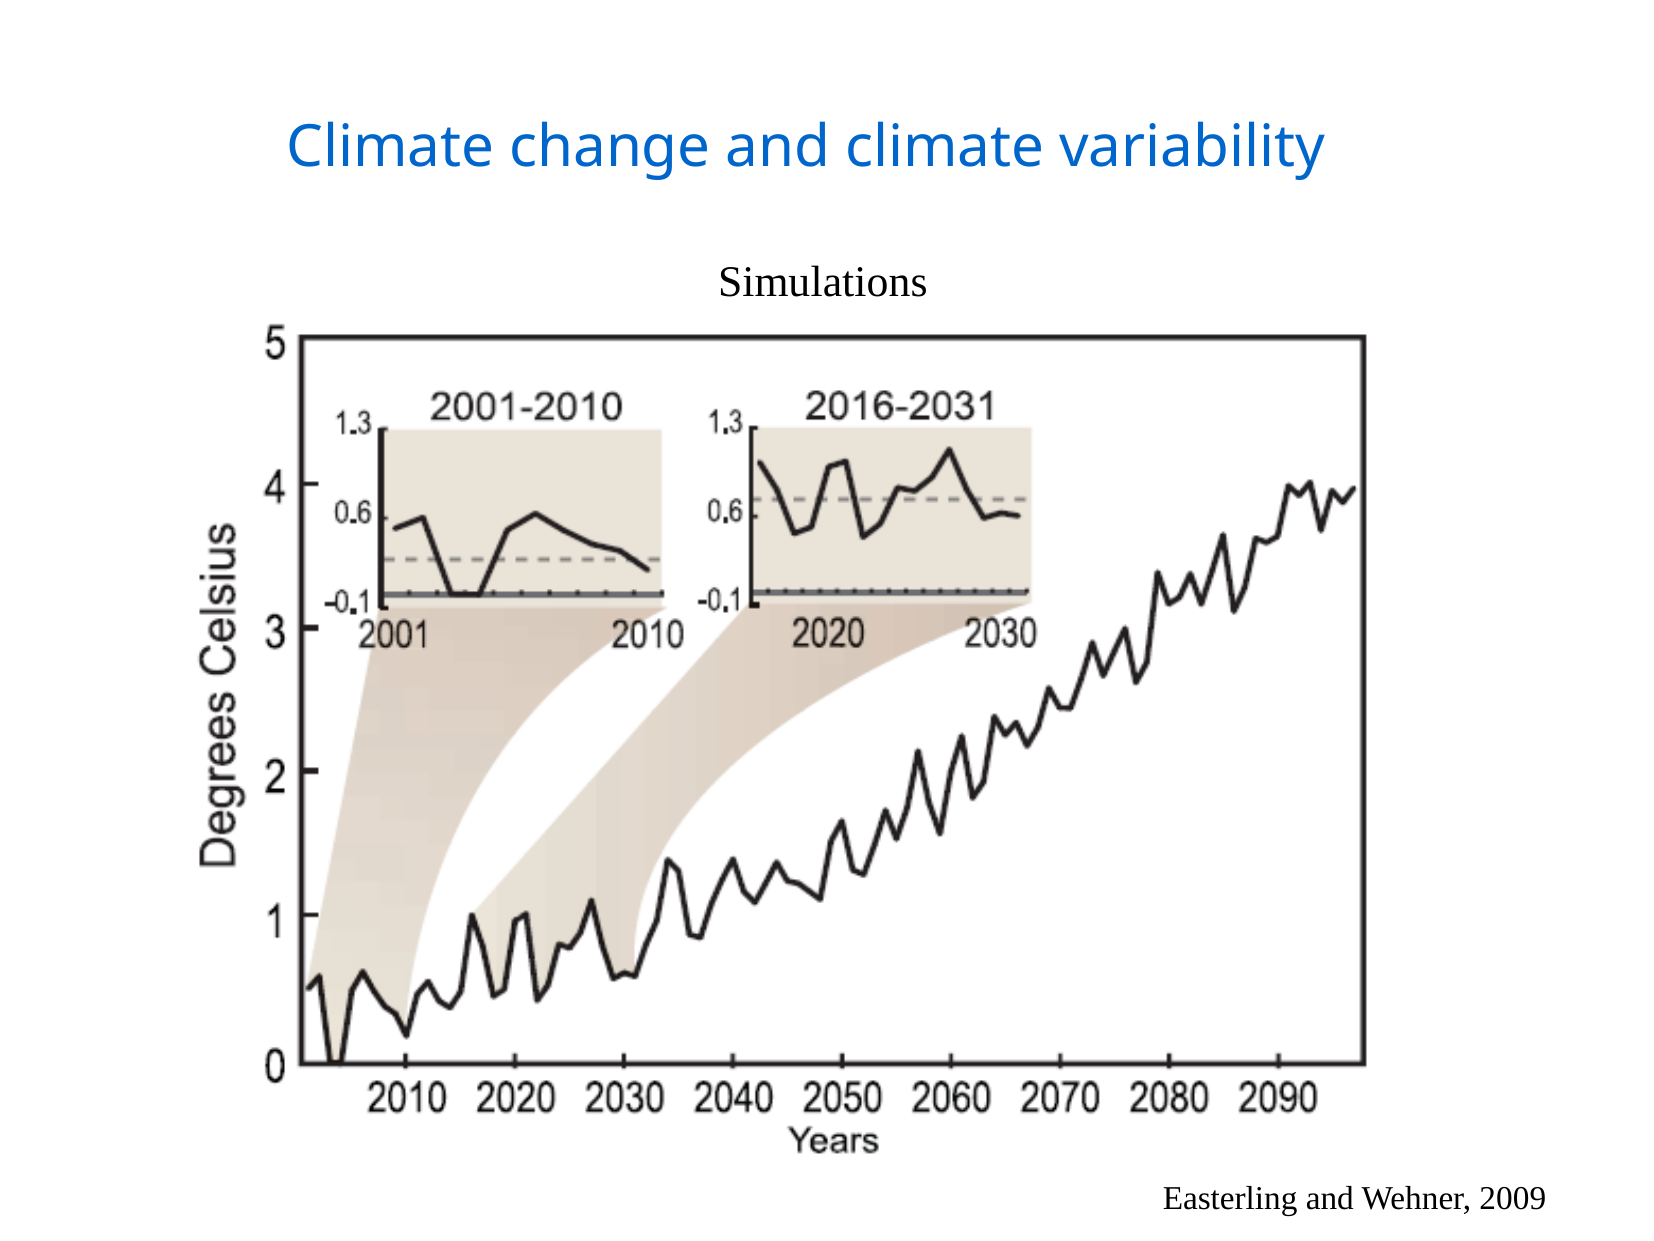

Climate change and climate variability
Simulations
Easterling and Wehner, 2009